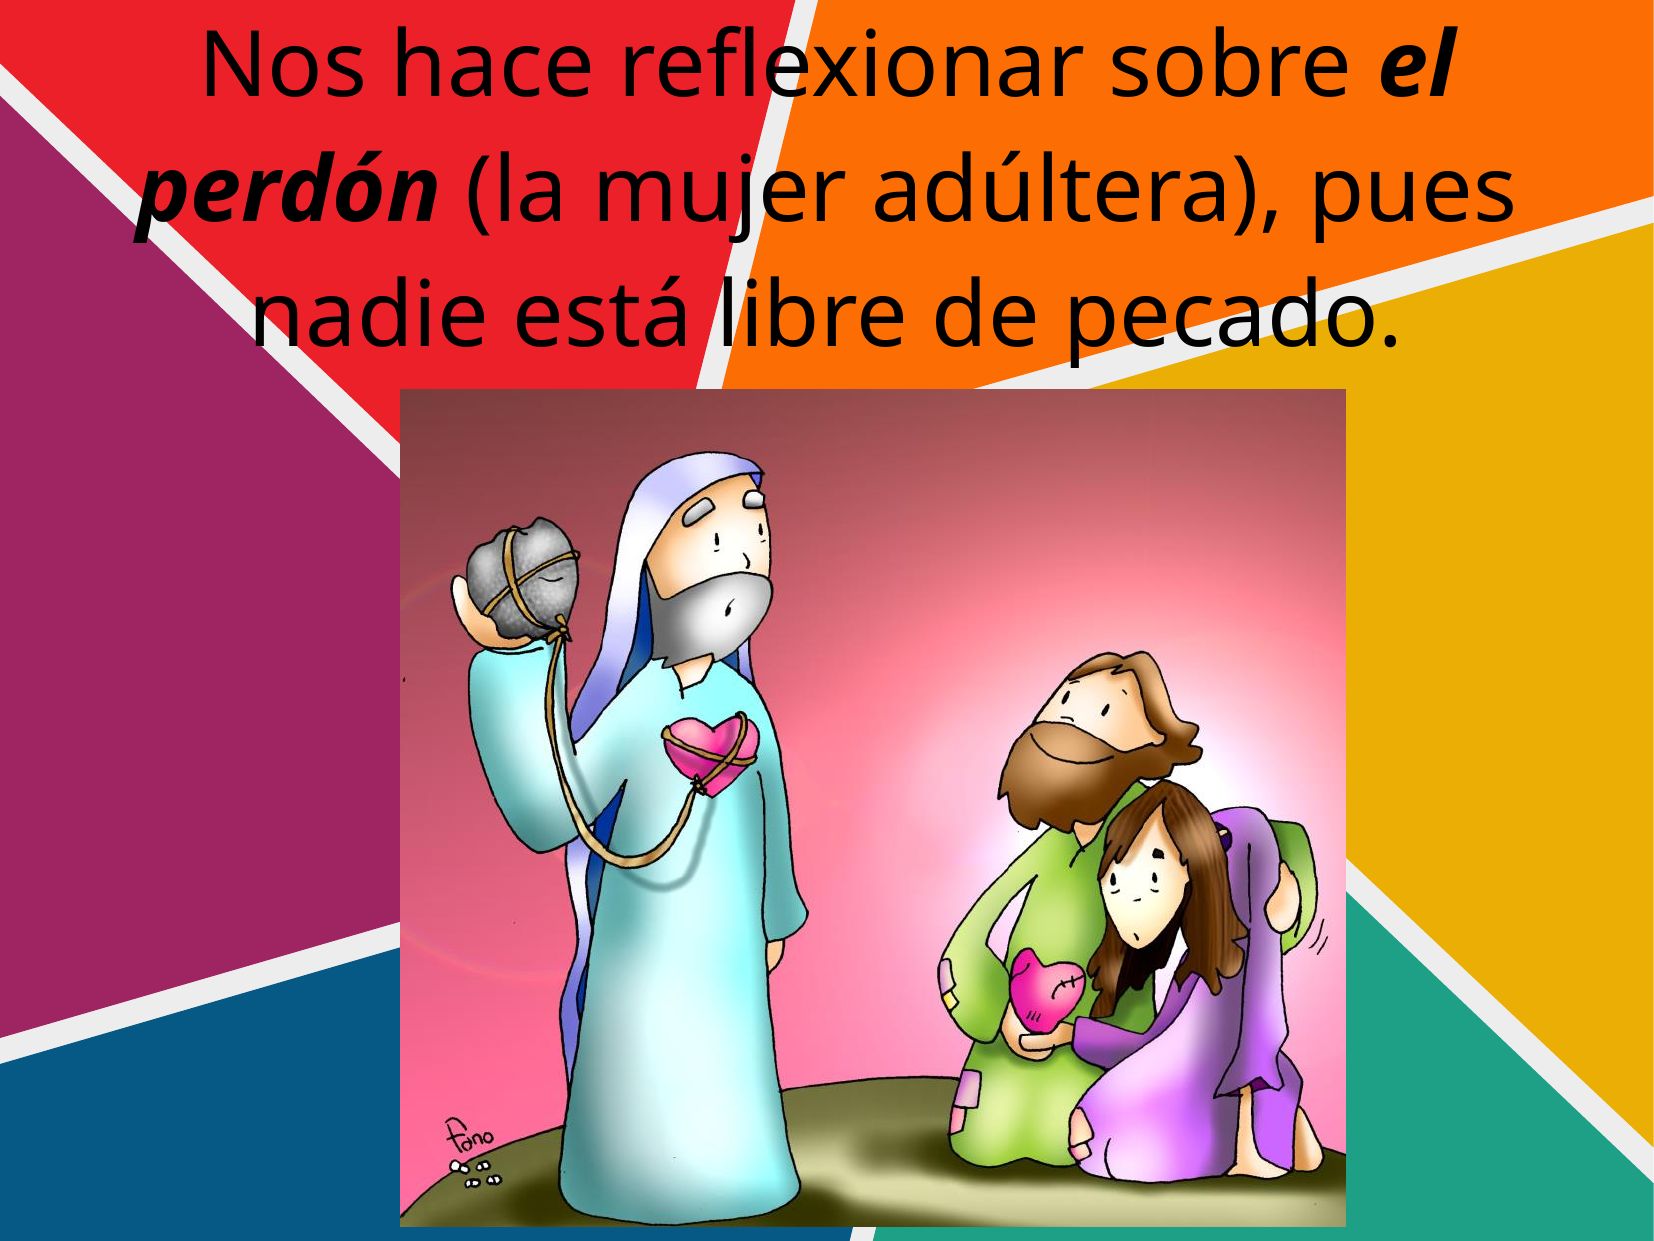

# Nos hace reflexionar sobre el perdón (la mujer adúltera), pues nadie está libre de pecado.